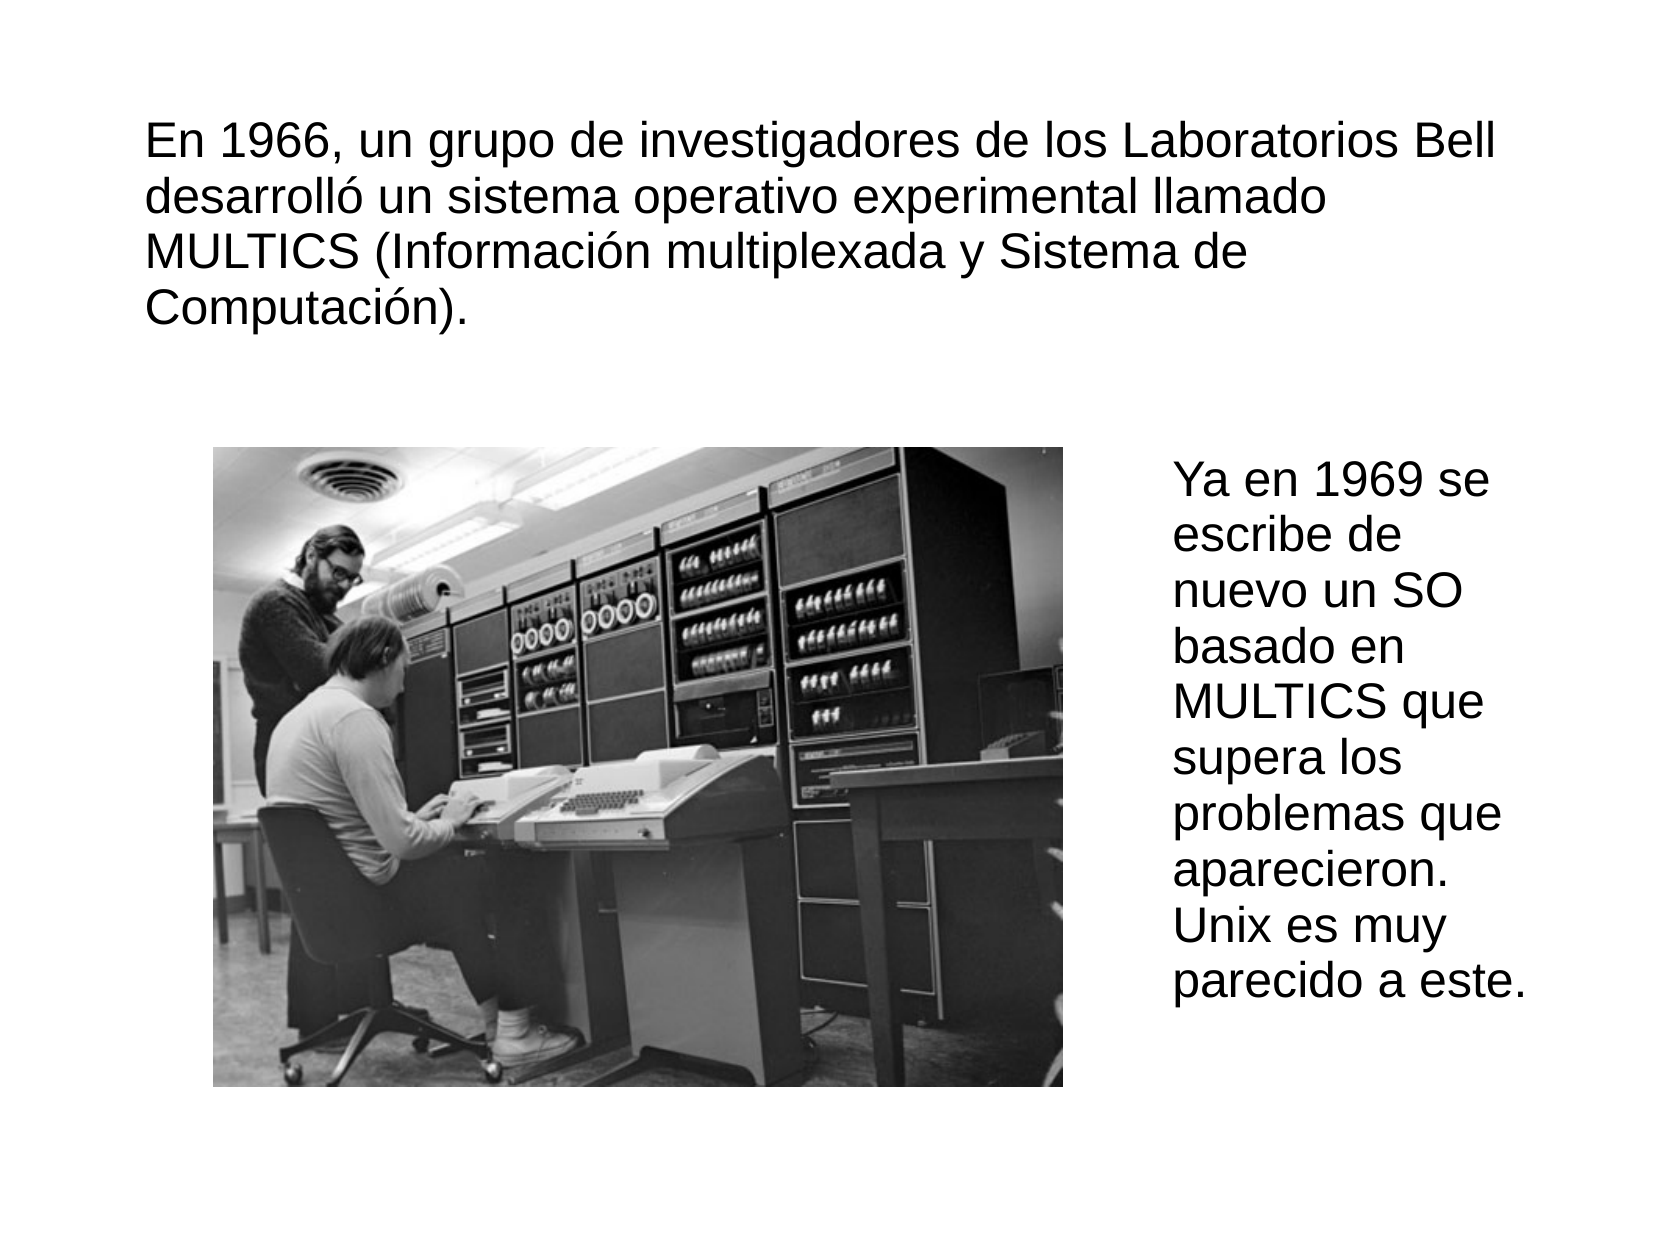

En 1966, un grupo de investigadores de los Laboratorios Bell desarrolló un sistema operativo experimental llamado MULTICS (Información multiplexada y Sistema de Computación).
Ya en 1969 se escribe de nuevo un SO basado en MULTICS que supera los problemas que aparecieron. Unix es muy parecido a este.